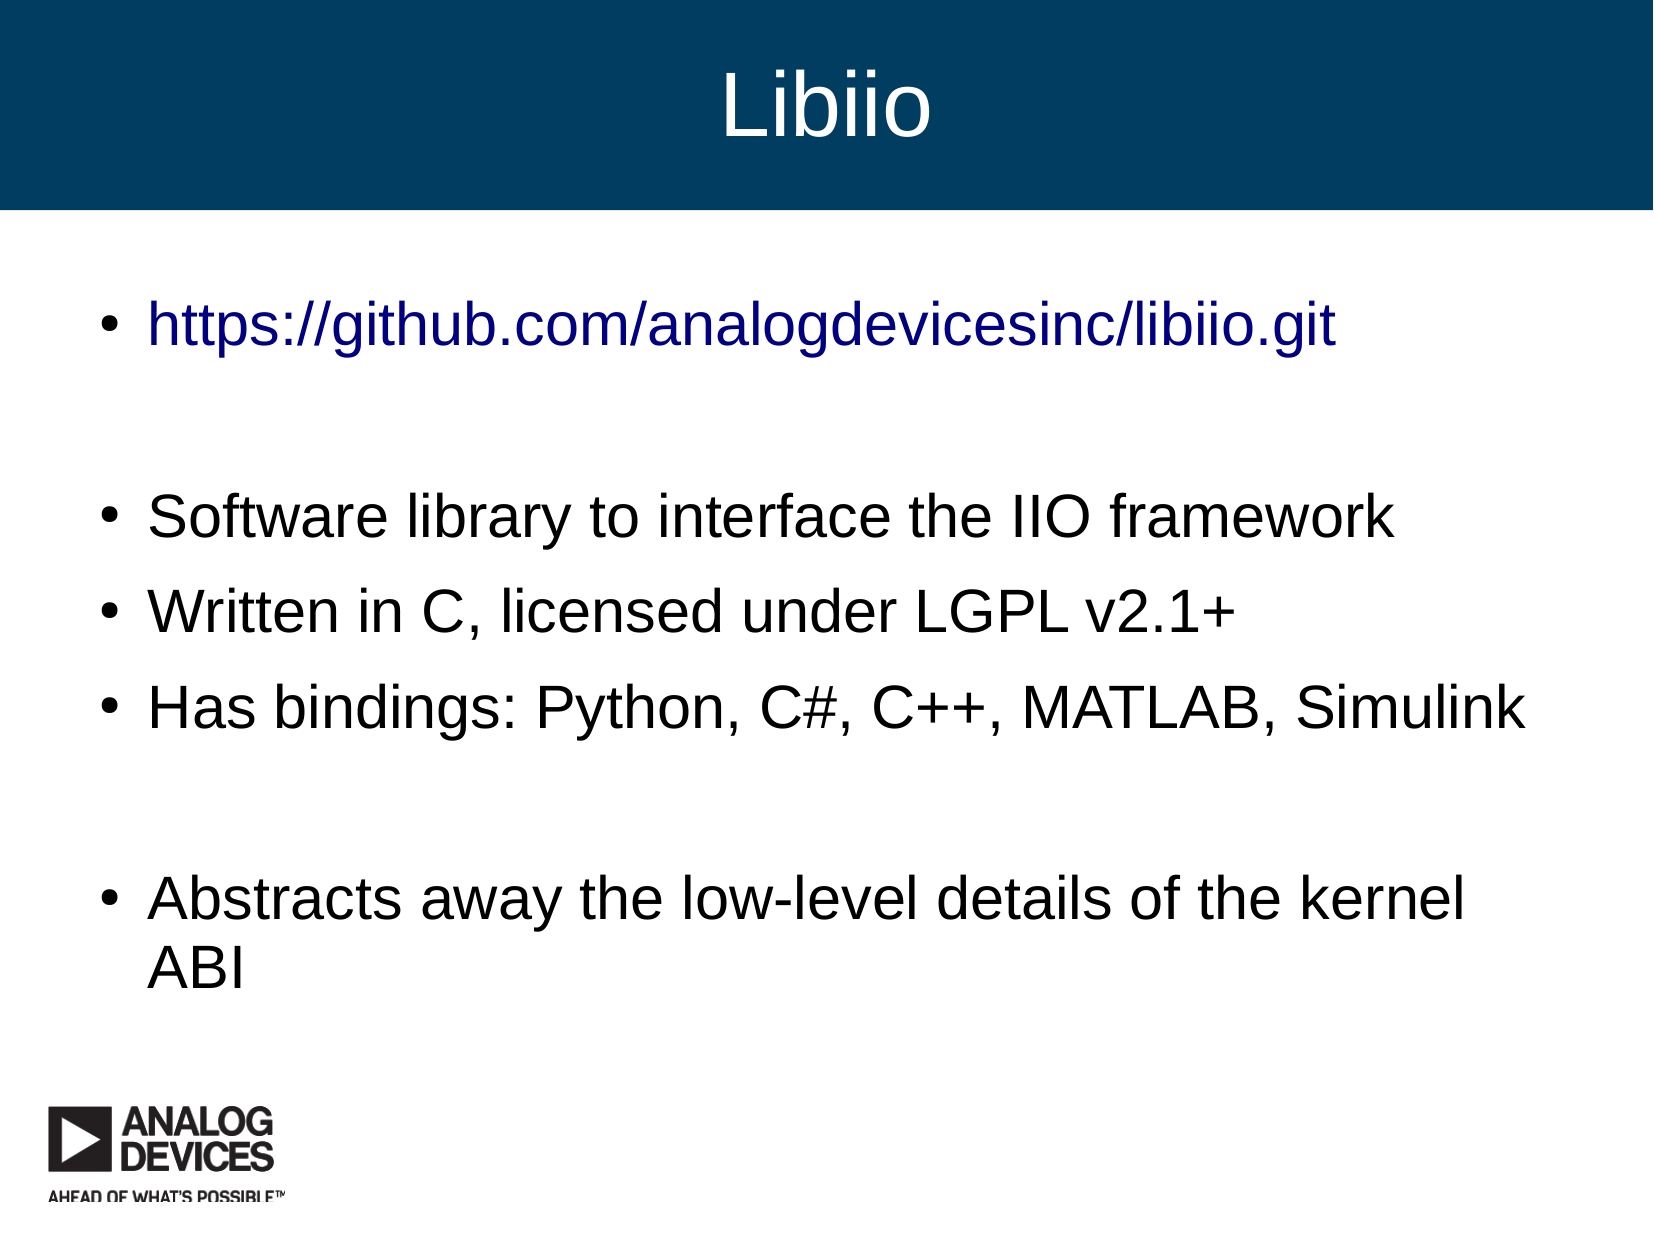

# Libiio
https://github.com/analogdevicesinc/libiio.git
Software library to interface the IIO framework
Written in C, licensed under LGPL v2.1+
Has bindings: Python, C#, C++, MATLAB, Simulink
Abstracts away the low-level details of the kernel ABI